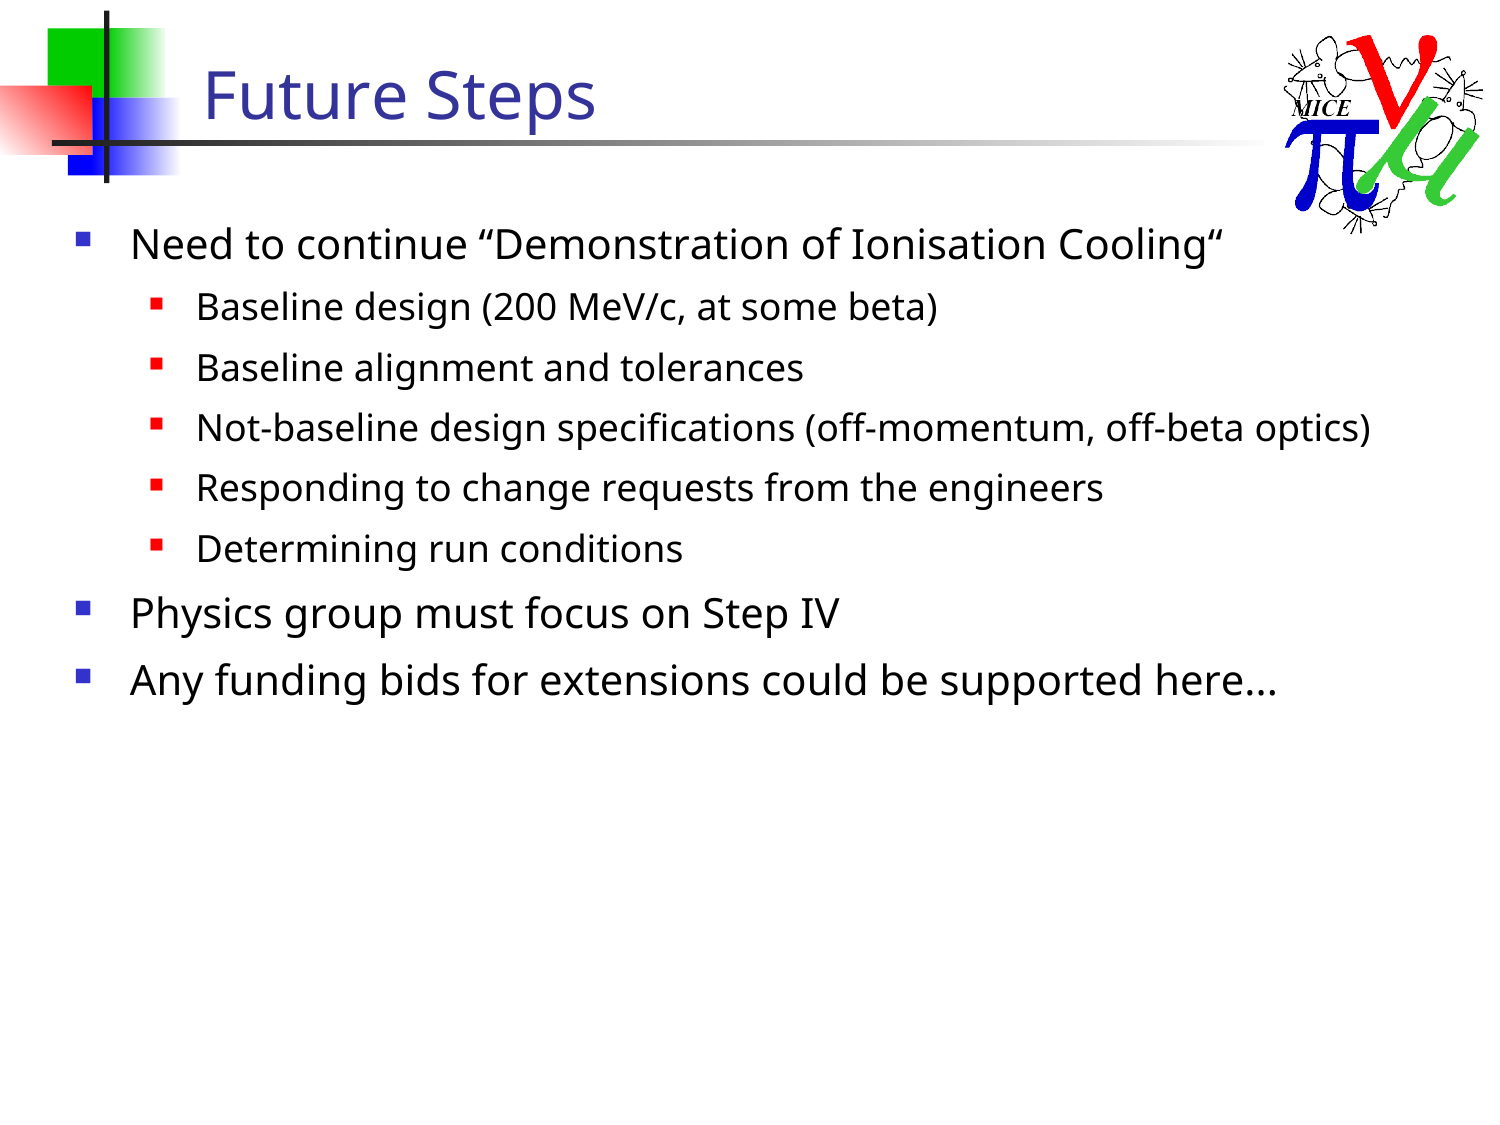

Future Steps
# Need to continue “Demonstration of Ionisation Cooling“
Baseline design (200 MeV/c, at some beta)
Baseline alignment and tolerances
Not-baseline design specifications (off-momentum, off-beta optics)
Responding to change requests from the engineers
Determining run conditions
Physics group must focus on Step IV
Any funding bids for extensions could be supported here...